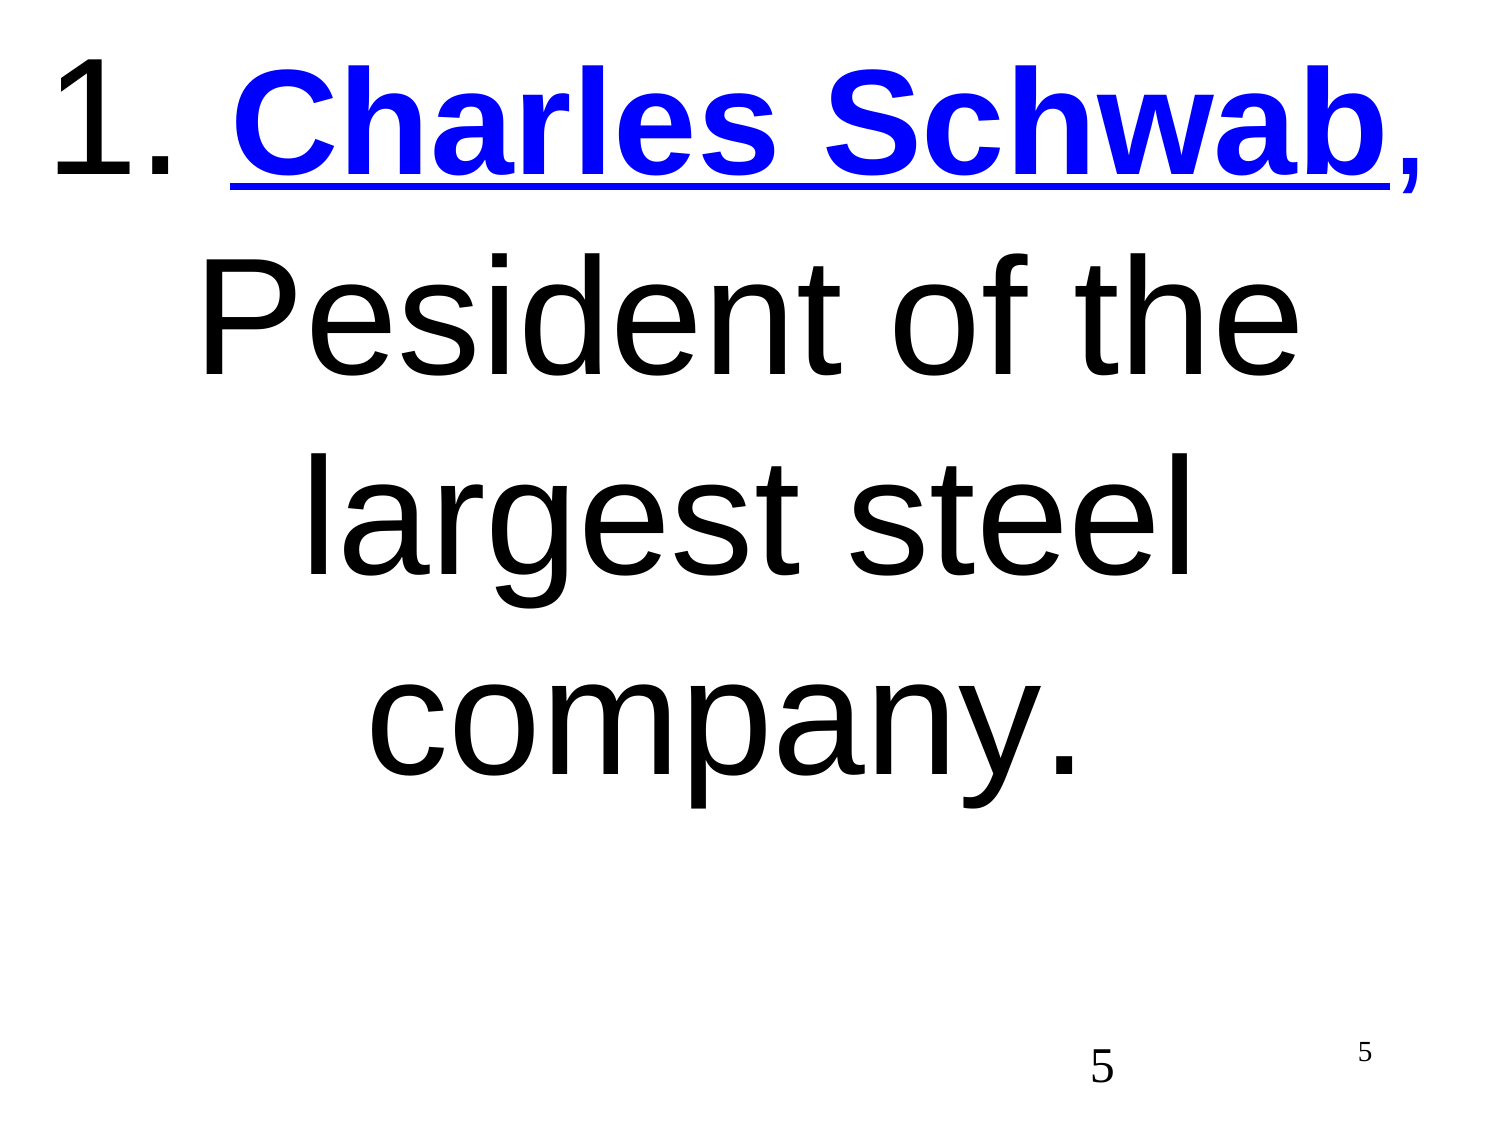

1. Charles Schwab,
Pesident of the largest steel company.
5